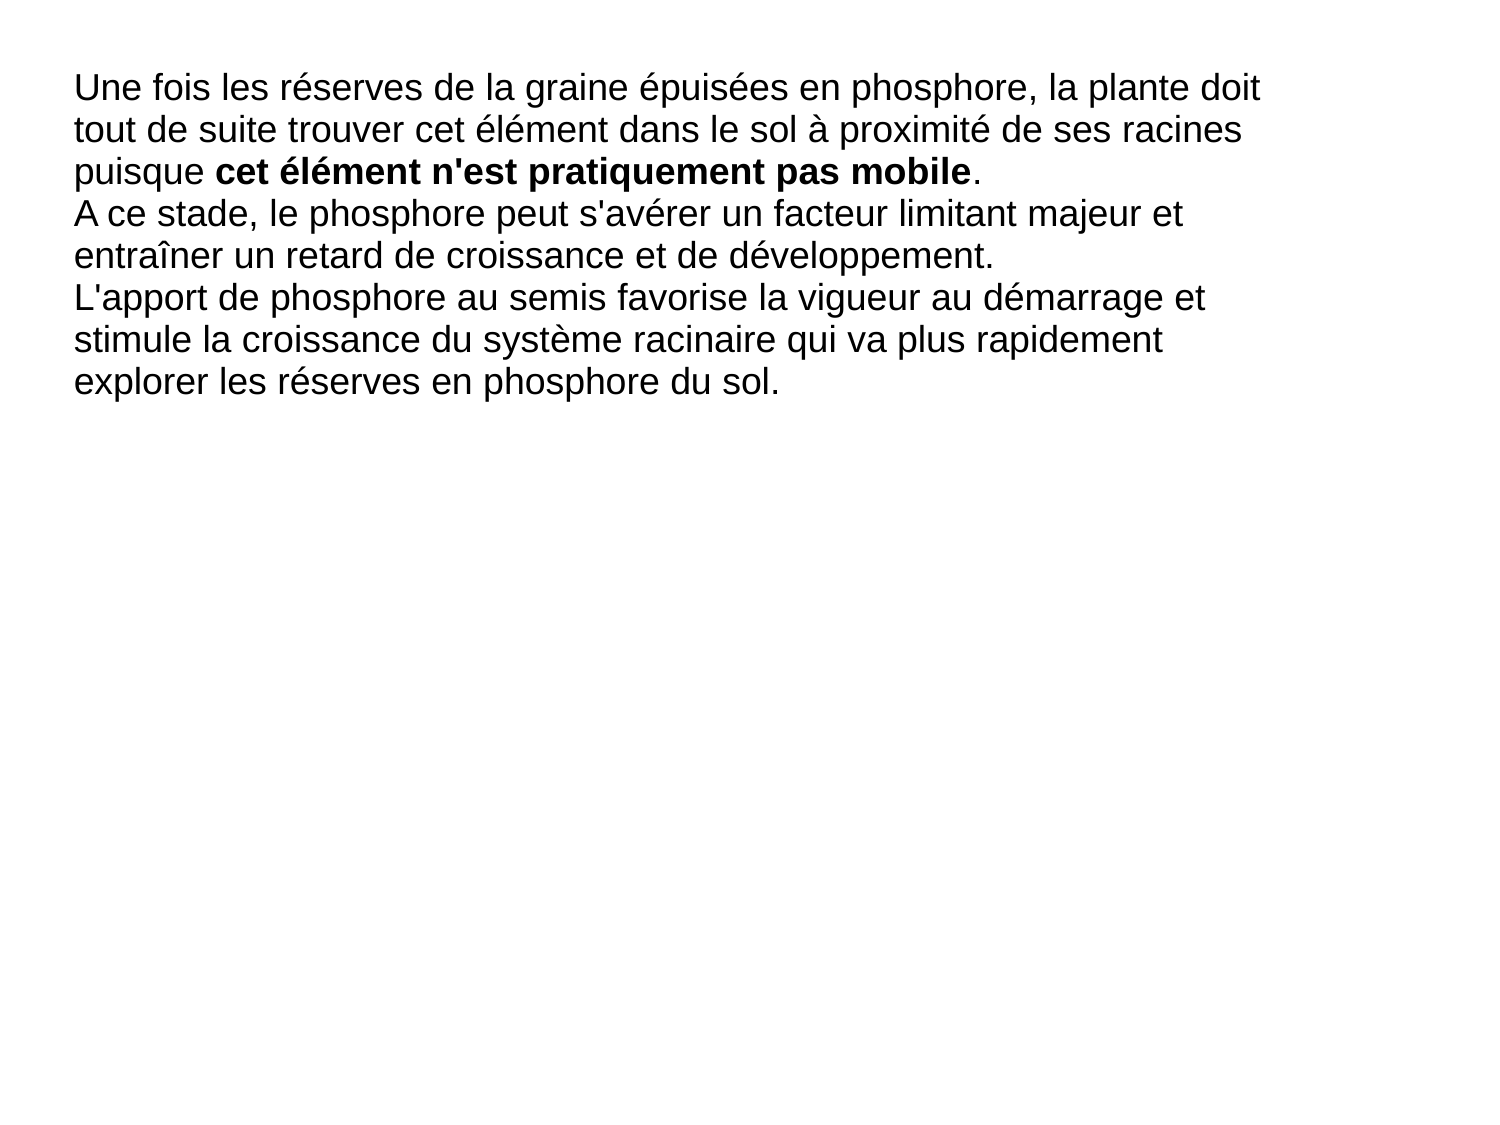

Une fois les réserves de la graine épuisées en phosphore, la plante doit tout de suite trouver cet élément dans le sol à proximité de ses racines puisque cet élément n'est pratiquement pas mobile.
A ce stade, le phosphore peut s'avérer un facteur limitant majeur et entraîner un retard de croissance et de développement.
L'apport de phosphore au semis favorise la vigueur au démarrage et stimule la croissance du système racinaire qui va plus rapidement explorer les réserves en phosphore du sol.